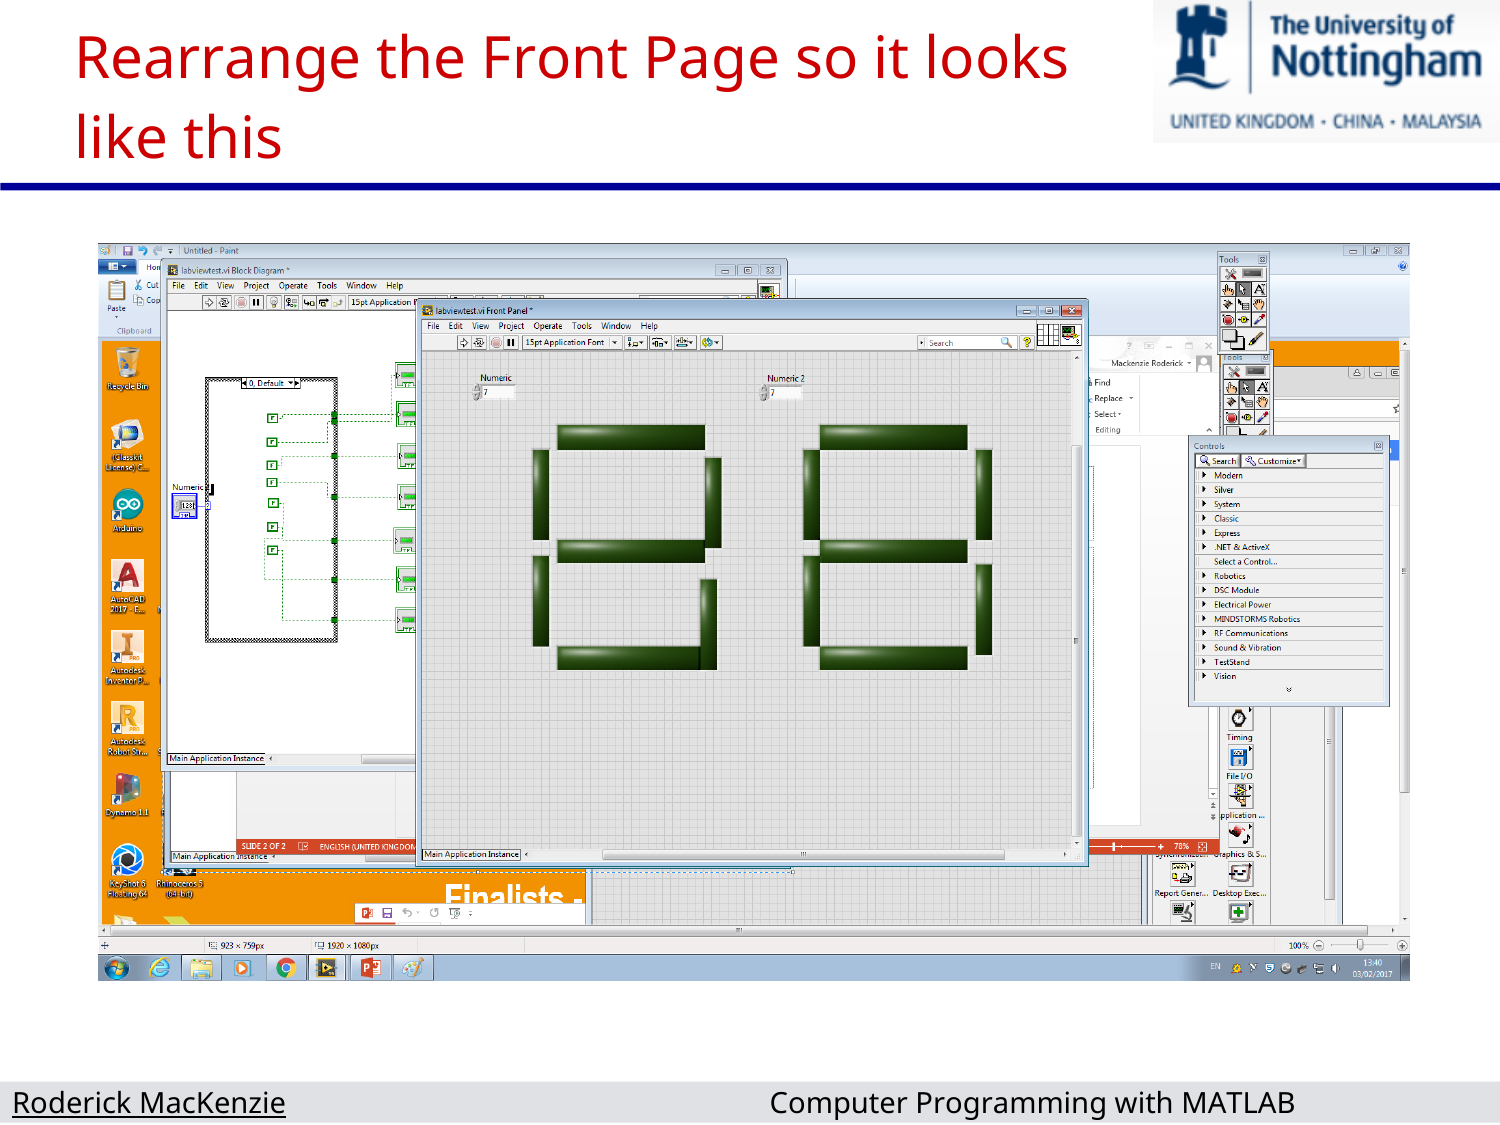

# Rearrange the Front Page so it looks like this